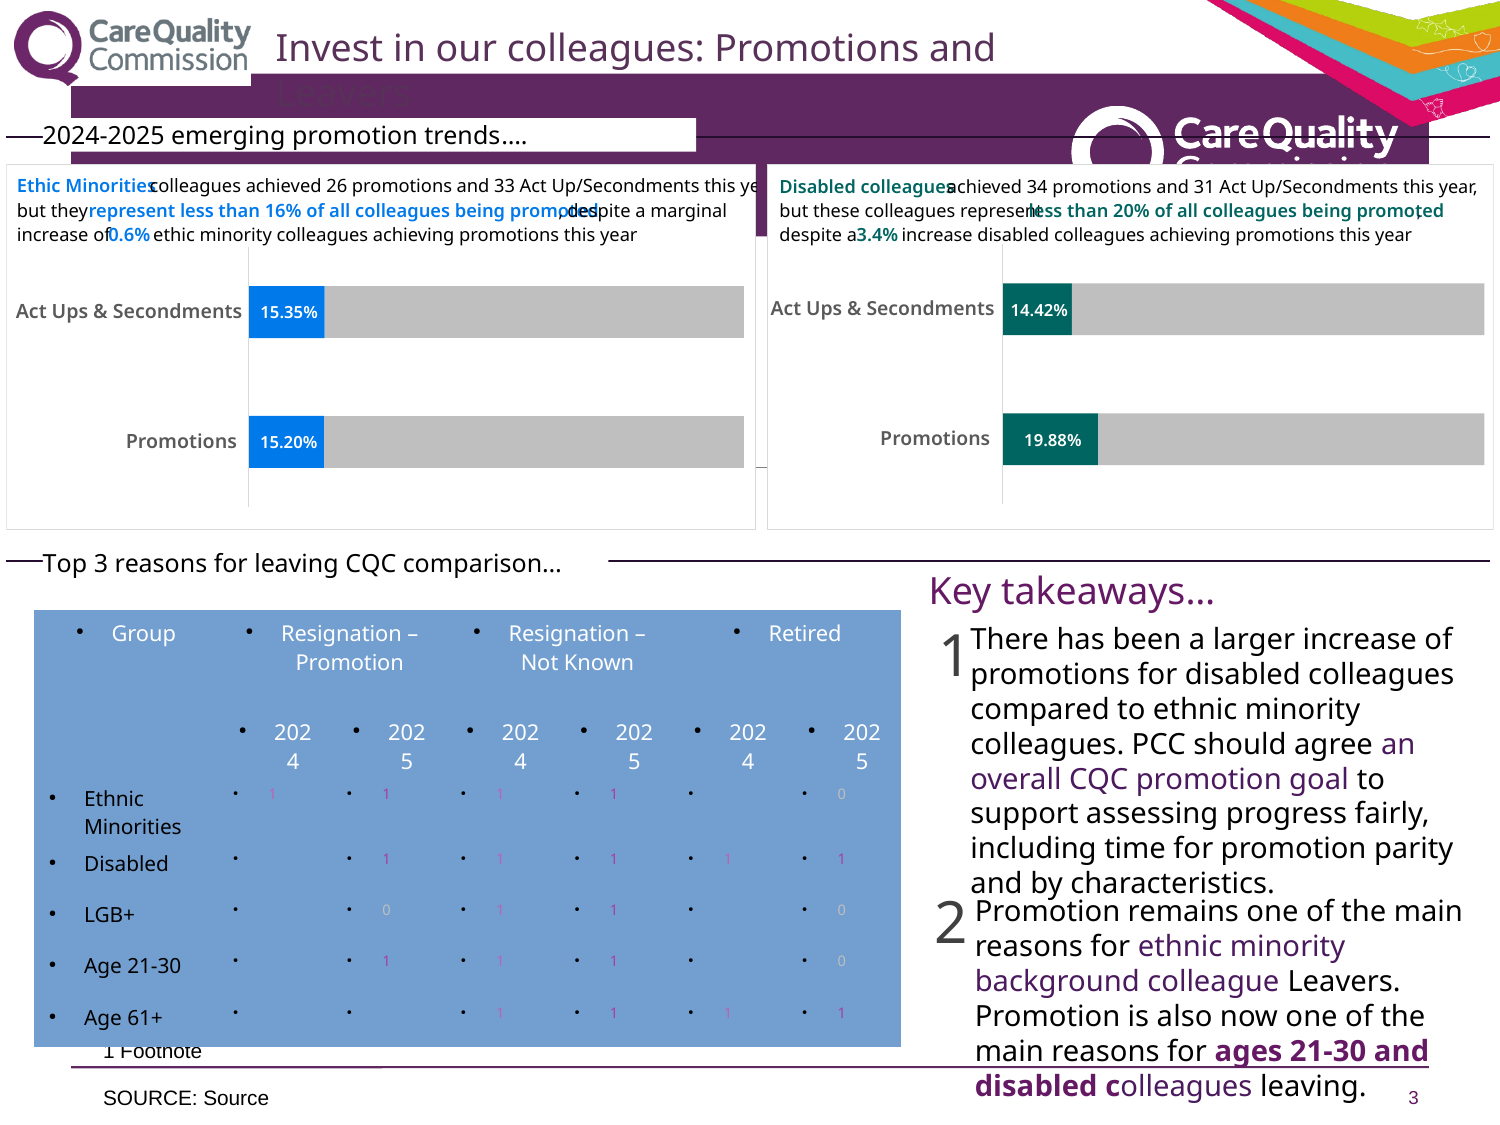

Invest in our colleagues: Promotions and Leavers
# 2024-2025 emerging promotion trends….
Top 3 reasons for leaving CQC comparison…
Key takeaways…
| Group | Resignation – Promotion | | Resignation – Not Known | | Retired | |
| --- | --- | --- | --- | --- | --- | --- |
| | 2024 | 2025 | 2024 | 2025 | 2024 | 2025 |
| Ethnic Minorities | 1 | 1 | 1 | 1 | | 0 |
| Disabled | | 1 | 1 | 1 | 1 | 1 |
| LGB+ | | 0 | 1 | 1 | | 0 |
| Age 21-30 | | 1 | 1 | 1 | | 0 |
| Age 61+ | | | 1 | 1 | 1 | 1 |
1
There has been a larger increase of promotions for disabled colleagues compared to ethnic minority colleagues. PCC should agree an overall CQC promotion goal to support assessing progress fairly, including time for promotion parity and by characteristics.
2
Promotion remains one of the main reasons for ethnic minority background colleague Leavers. Promotion is also now one of the main reasons for ages 21-30 and disabled colleagues leaving.